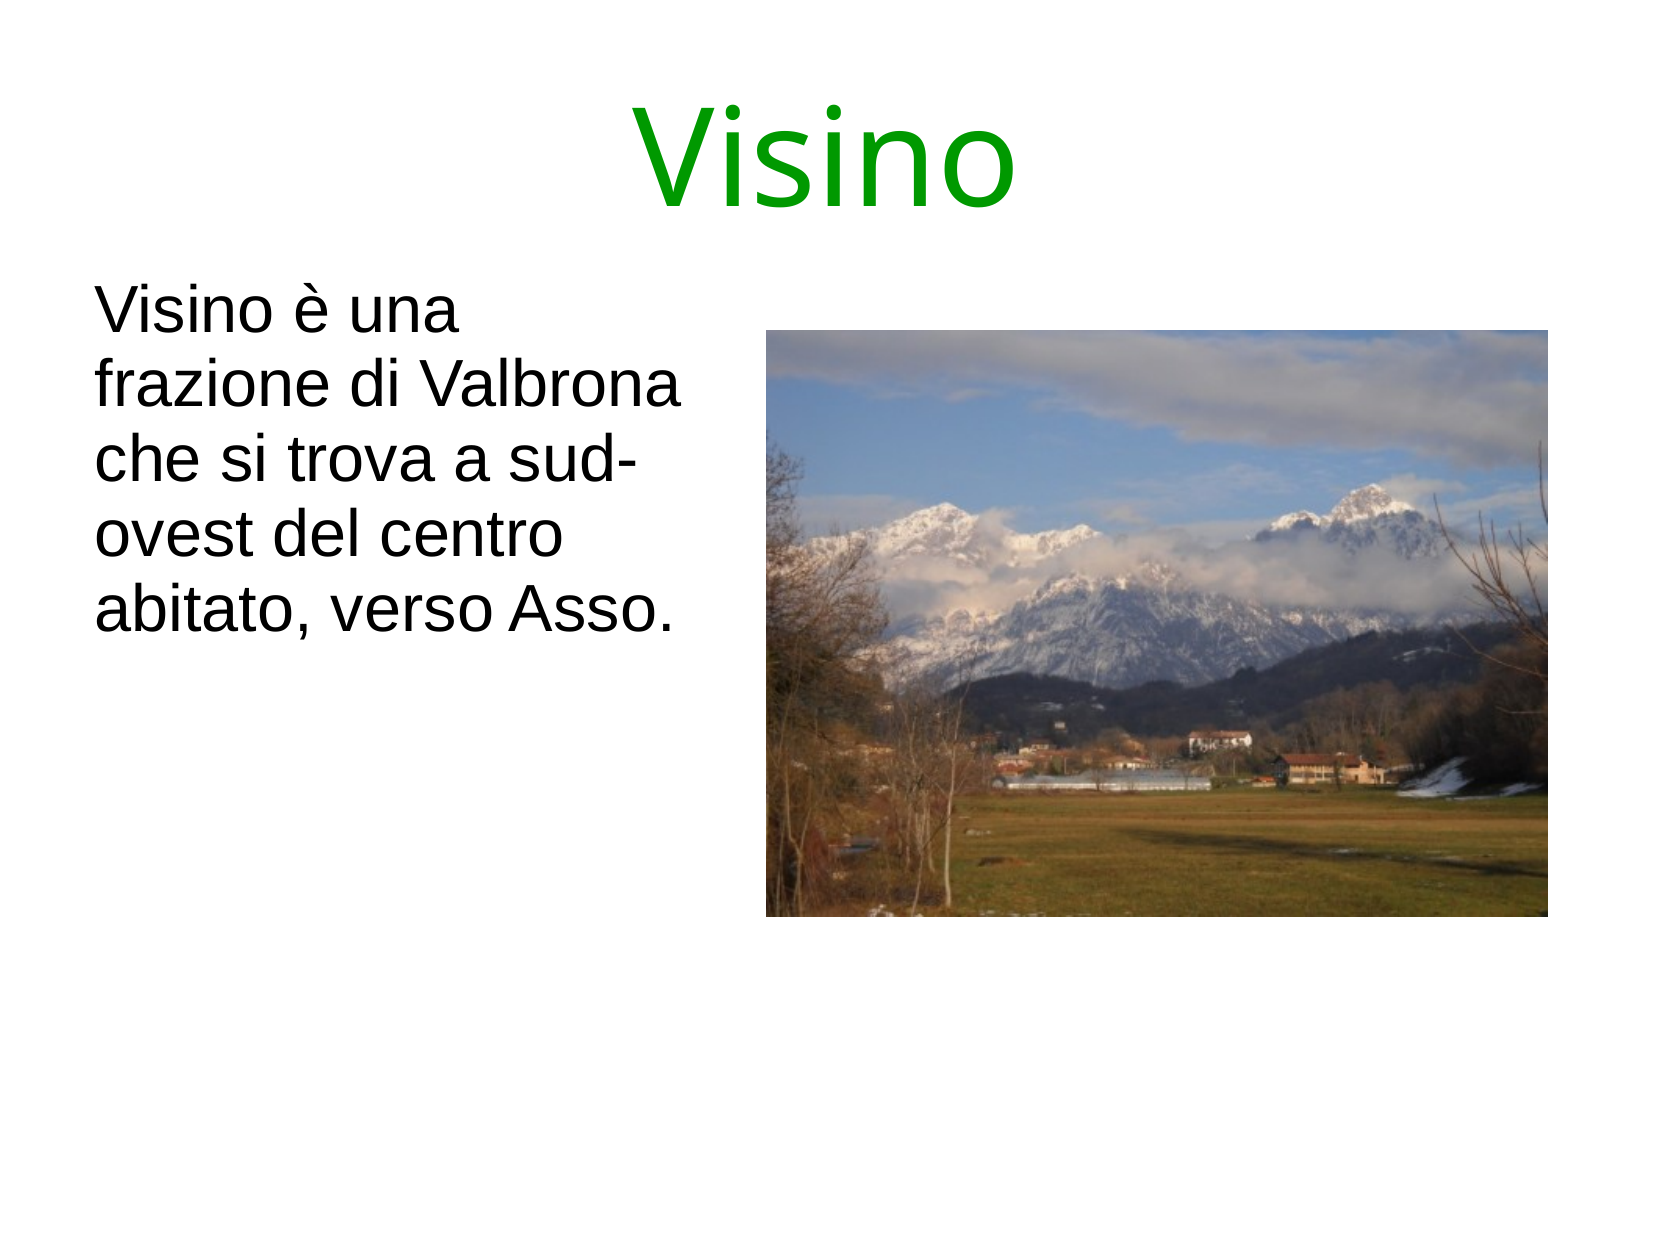

# Visino
Visino è una frazione di Valbrona che si trova a sud-ovest del centro abitato, verso Asso.